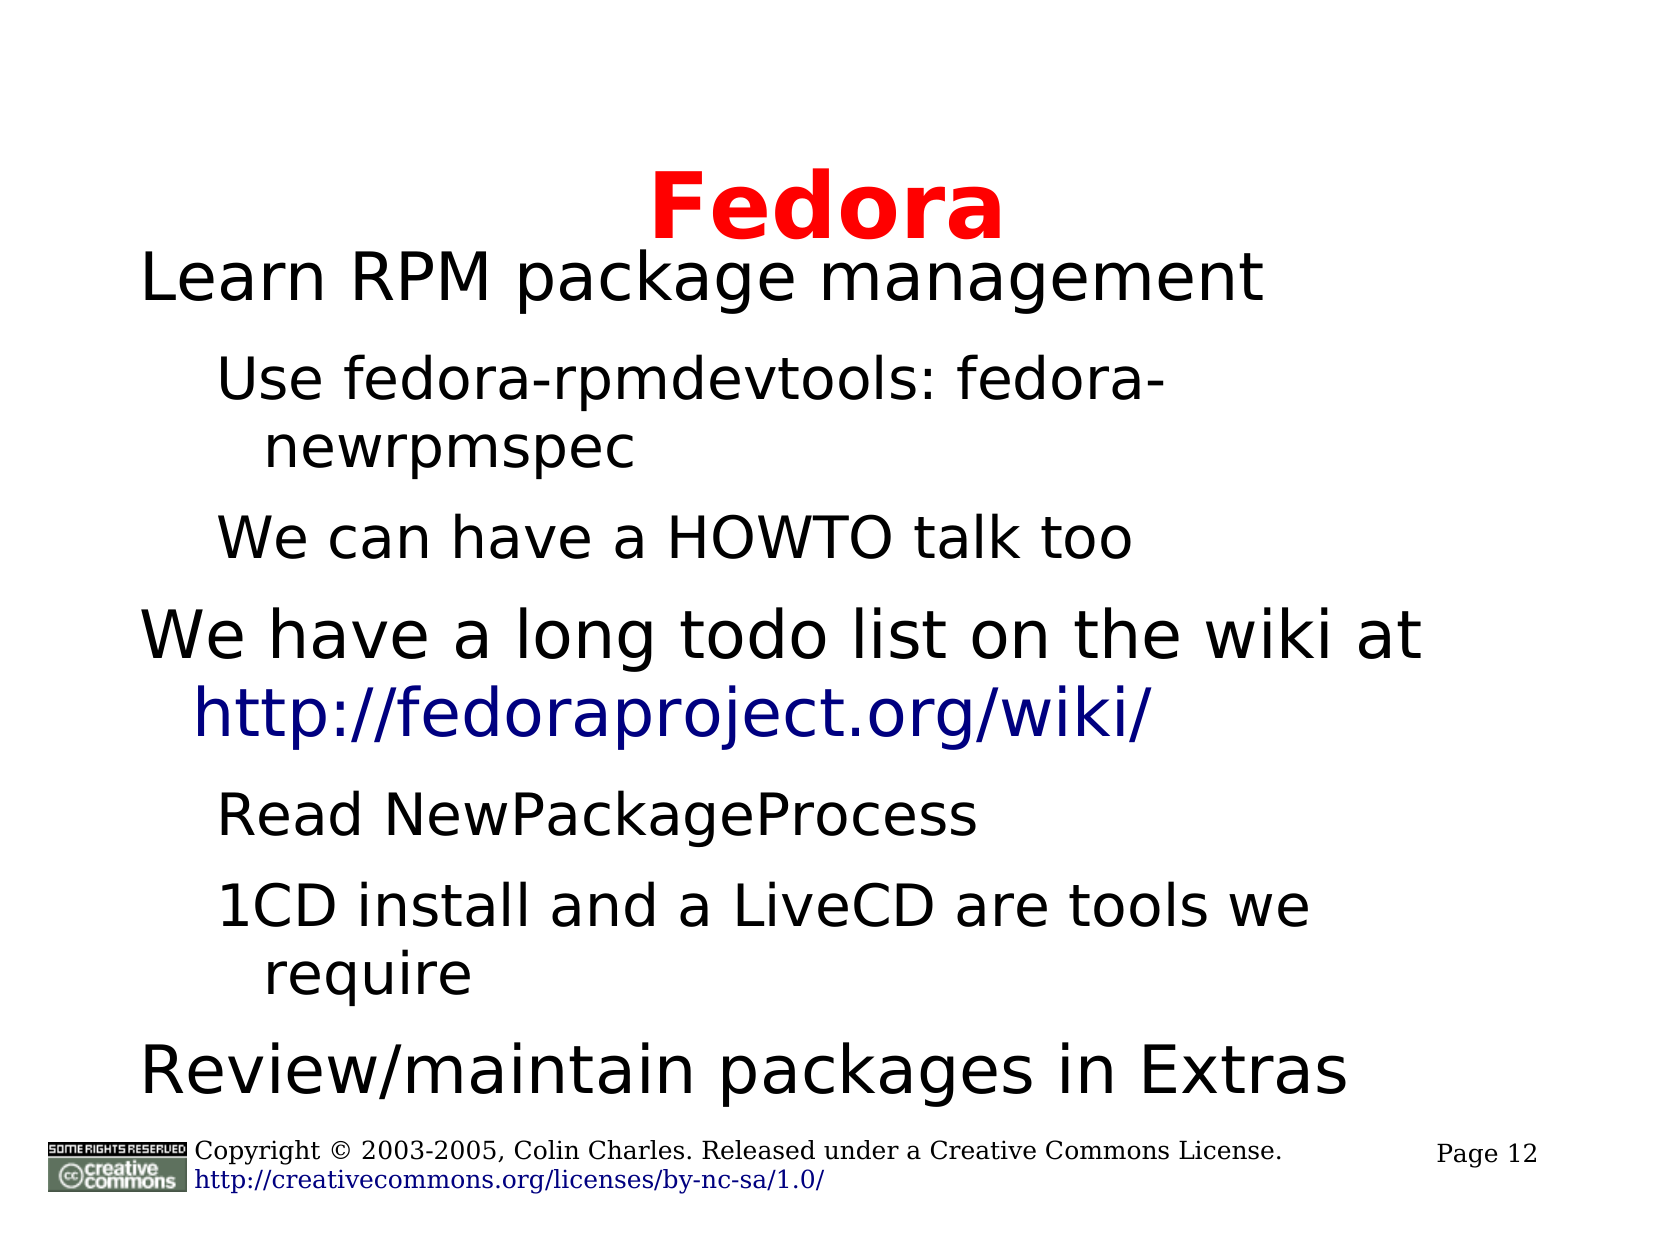

# Fedora
Learn RPM package management
Use fedora-rpmdevtools: fedora-newrpmspec
We can have a HOWTO talk too
We have a long todo list on the wiki at http://fedoraproject.org/wiki/
Read NewPackageProcess
1CD install and a LiveCD are tools we require
Review/maintain packages in Extras